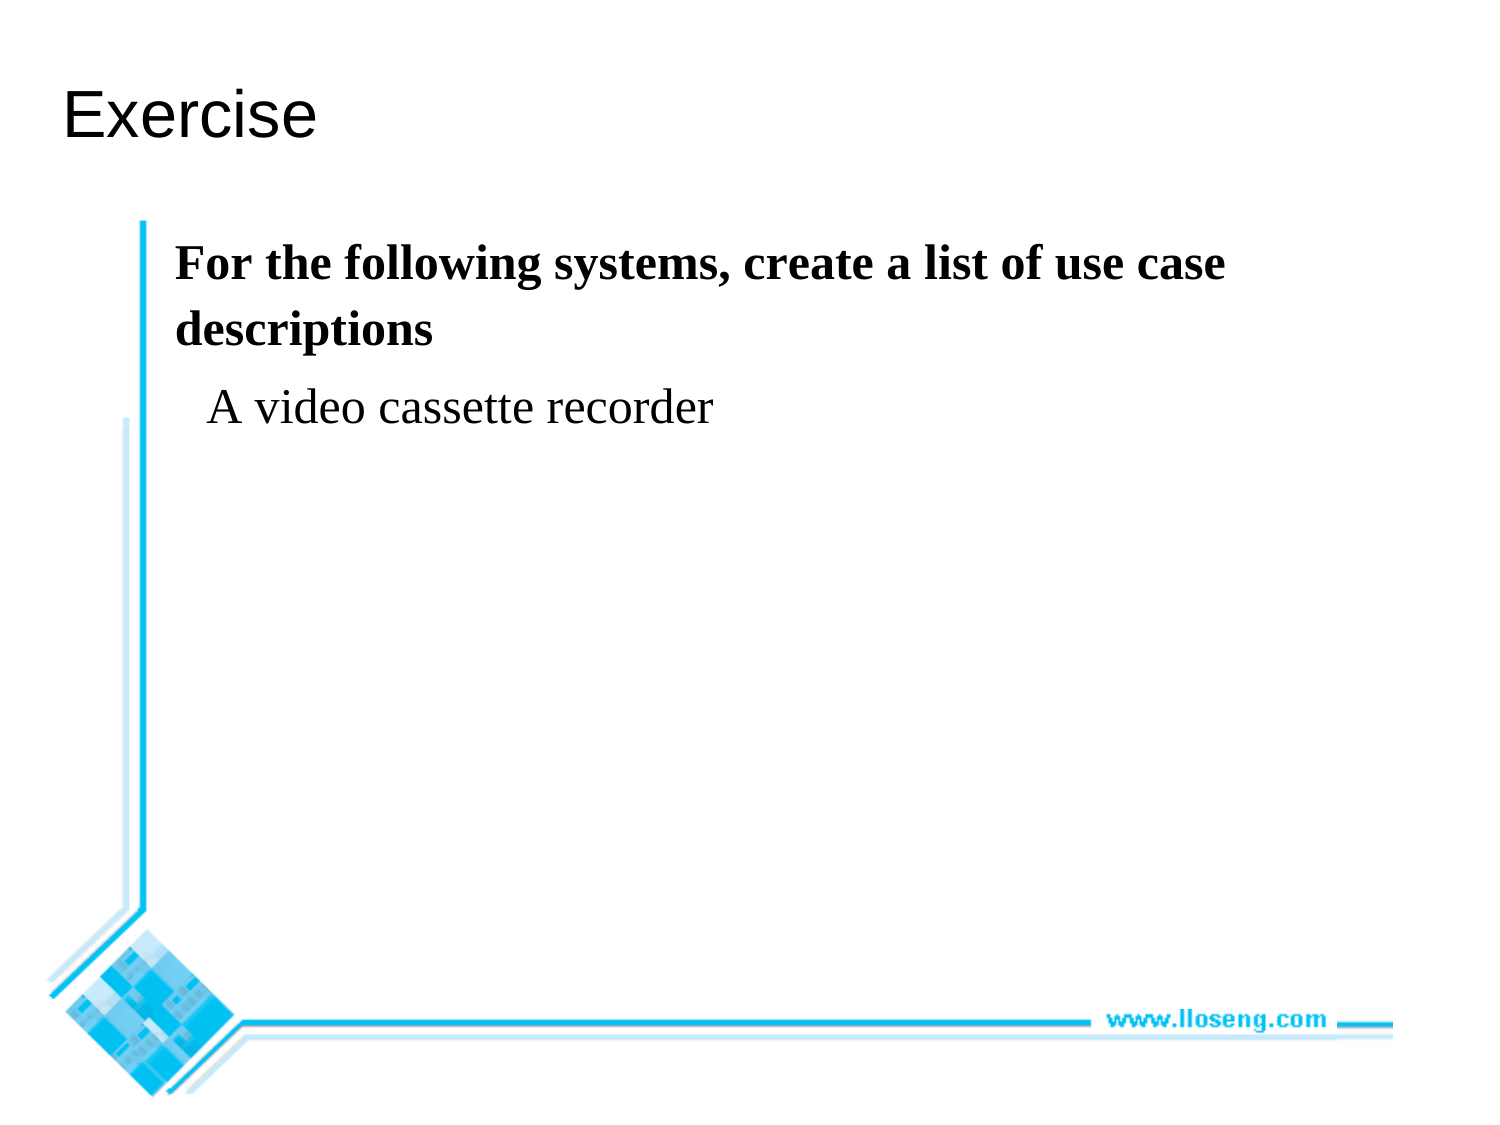

# Exercise
For the following systems, create a list of use case descriptions
A video cassette recorder